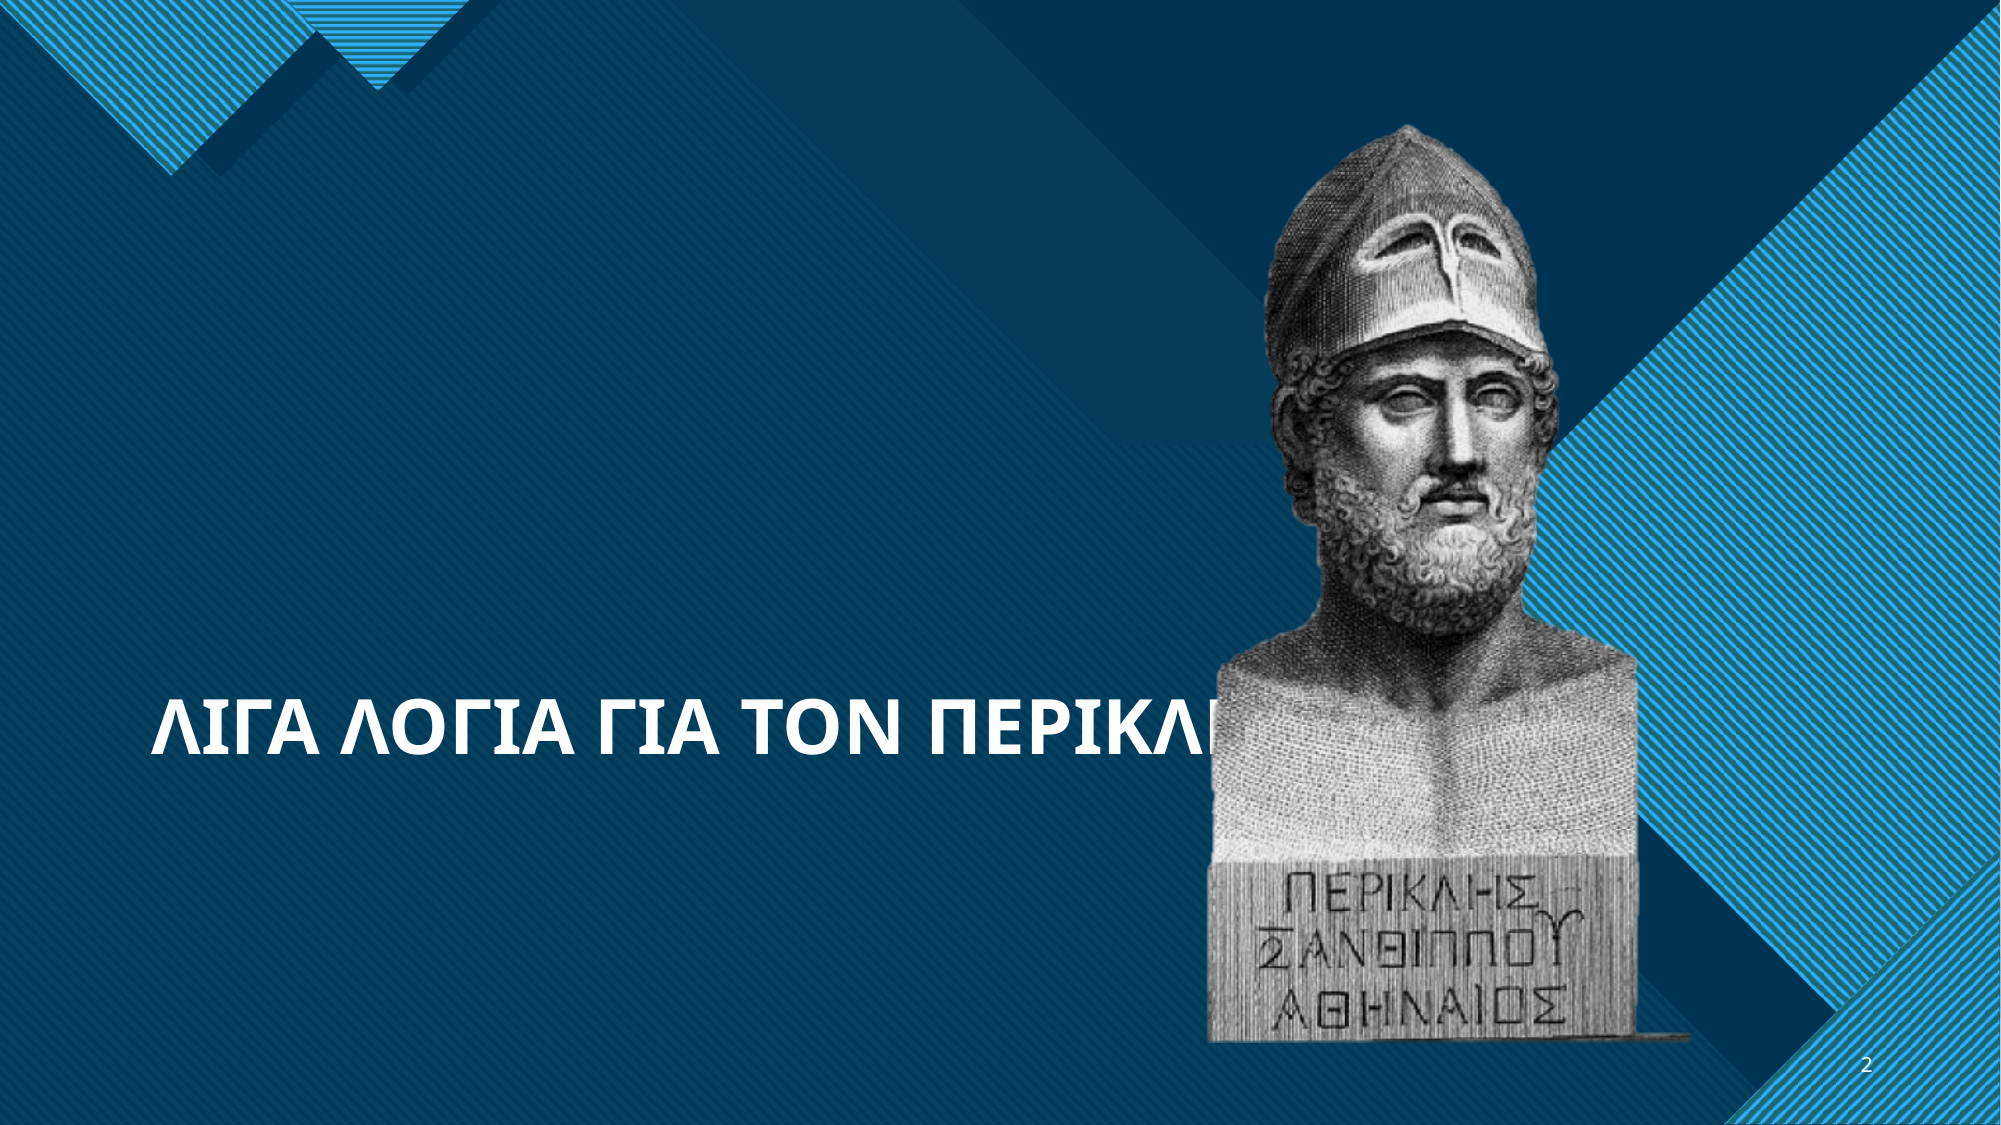

# ΛΙΓΑ ΛΟΓΙΑ ΓΙΑ ΤΟΝ ΠΕΡΙΚΛΗ
2